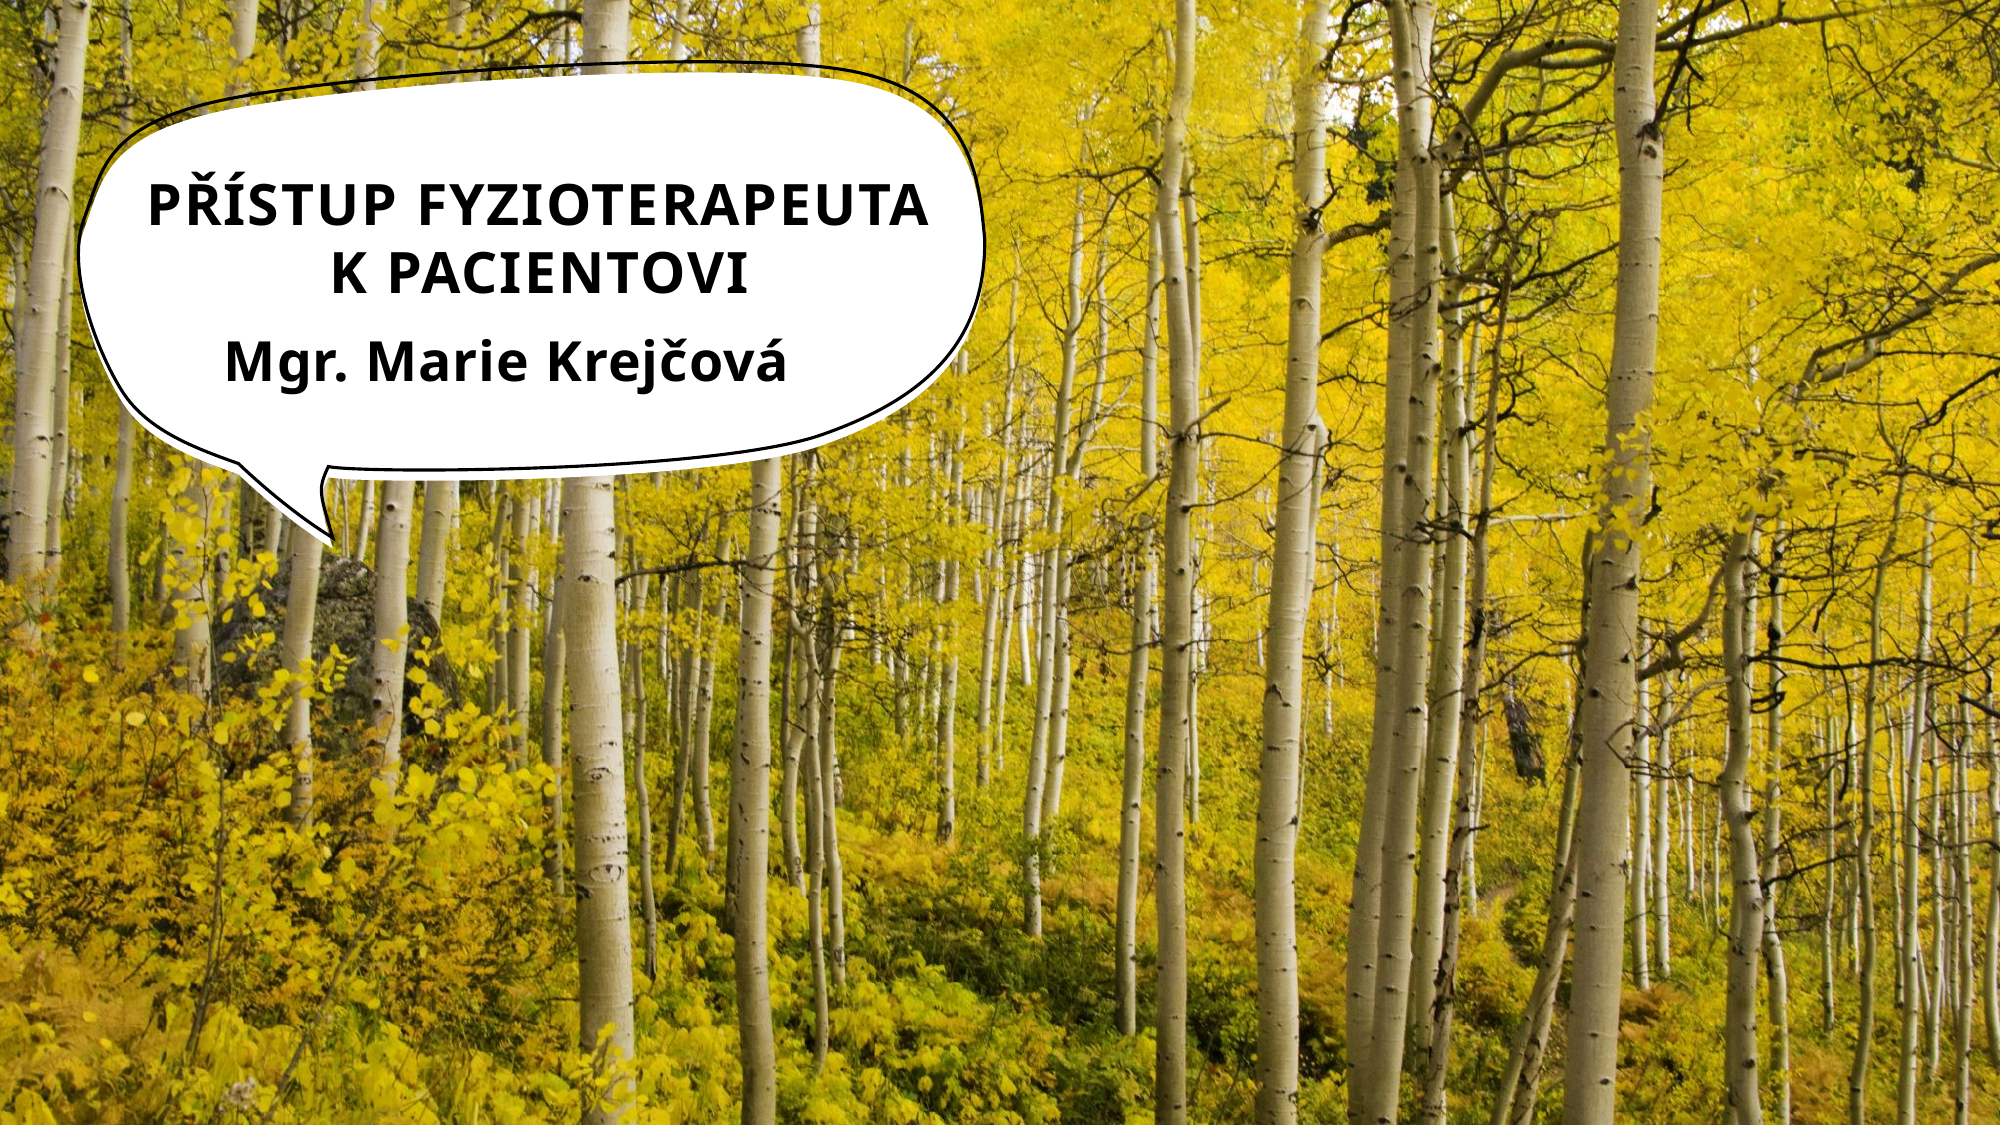

# PŘÍSTUP FYZIOTERAPEUTA K PACIENTOVI
Mgr. Marie Krejčová